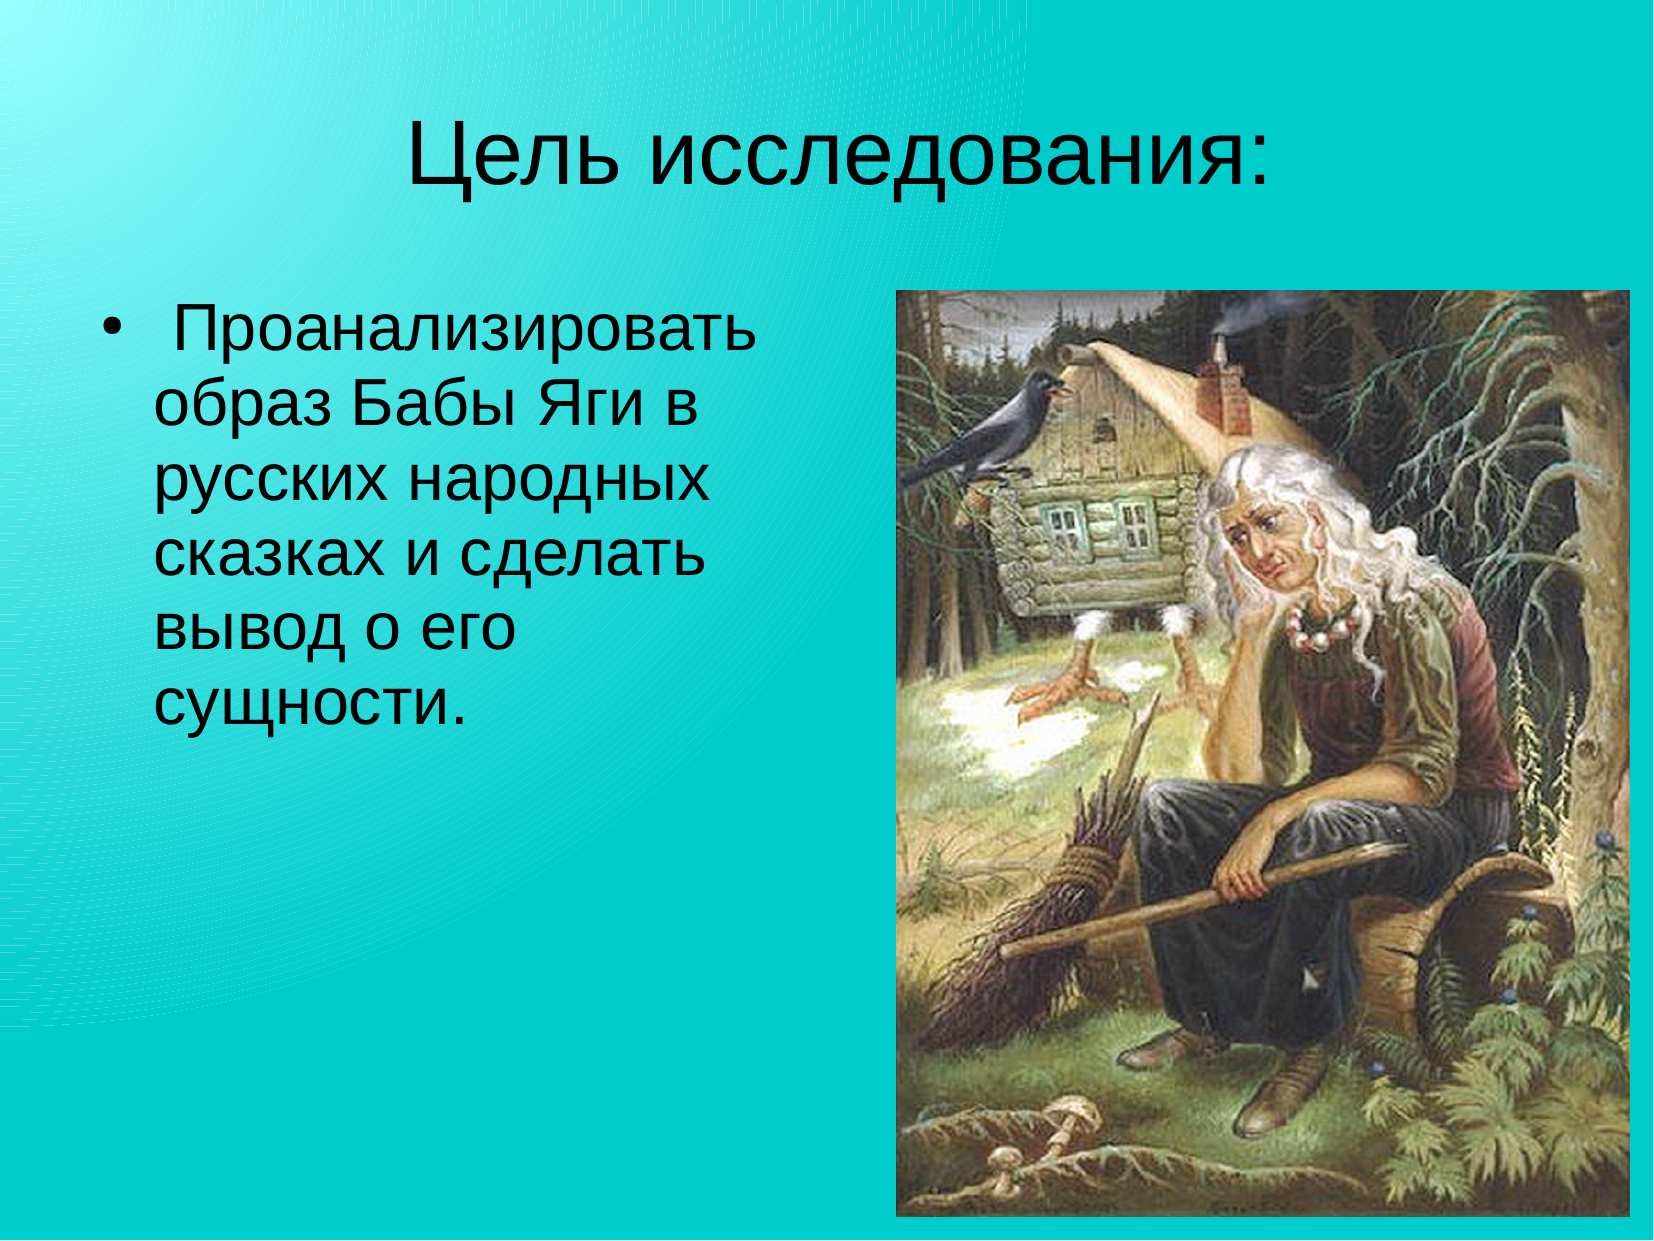

# Цель исследования:
 Проанализировать образ Бабы Яги в русских народных сказках и сделать вывод о его сущности.